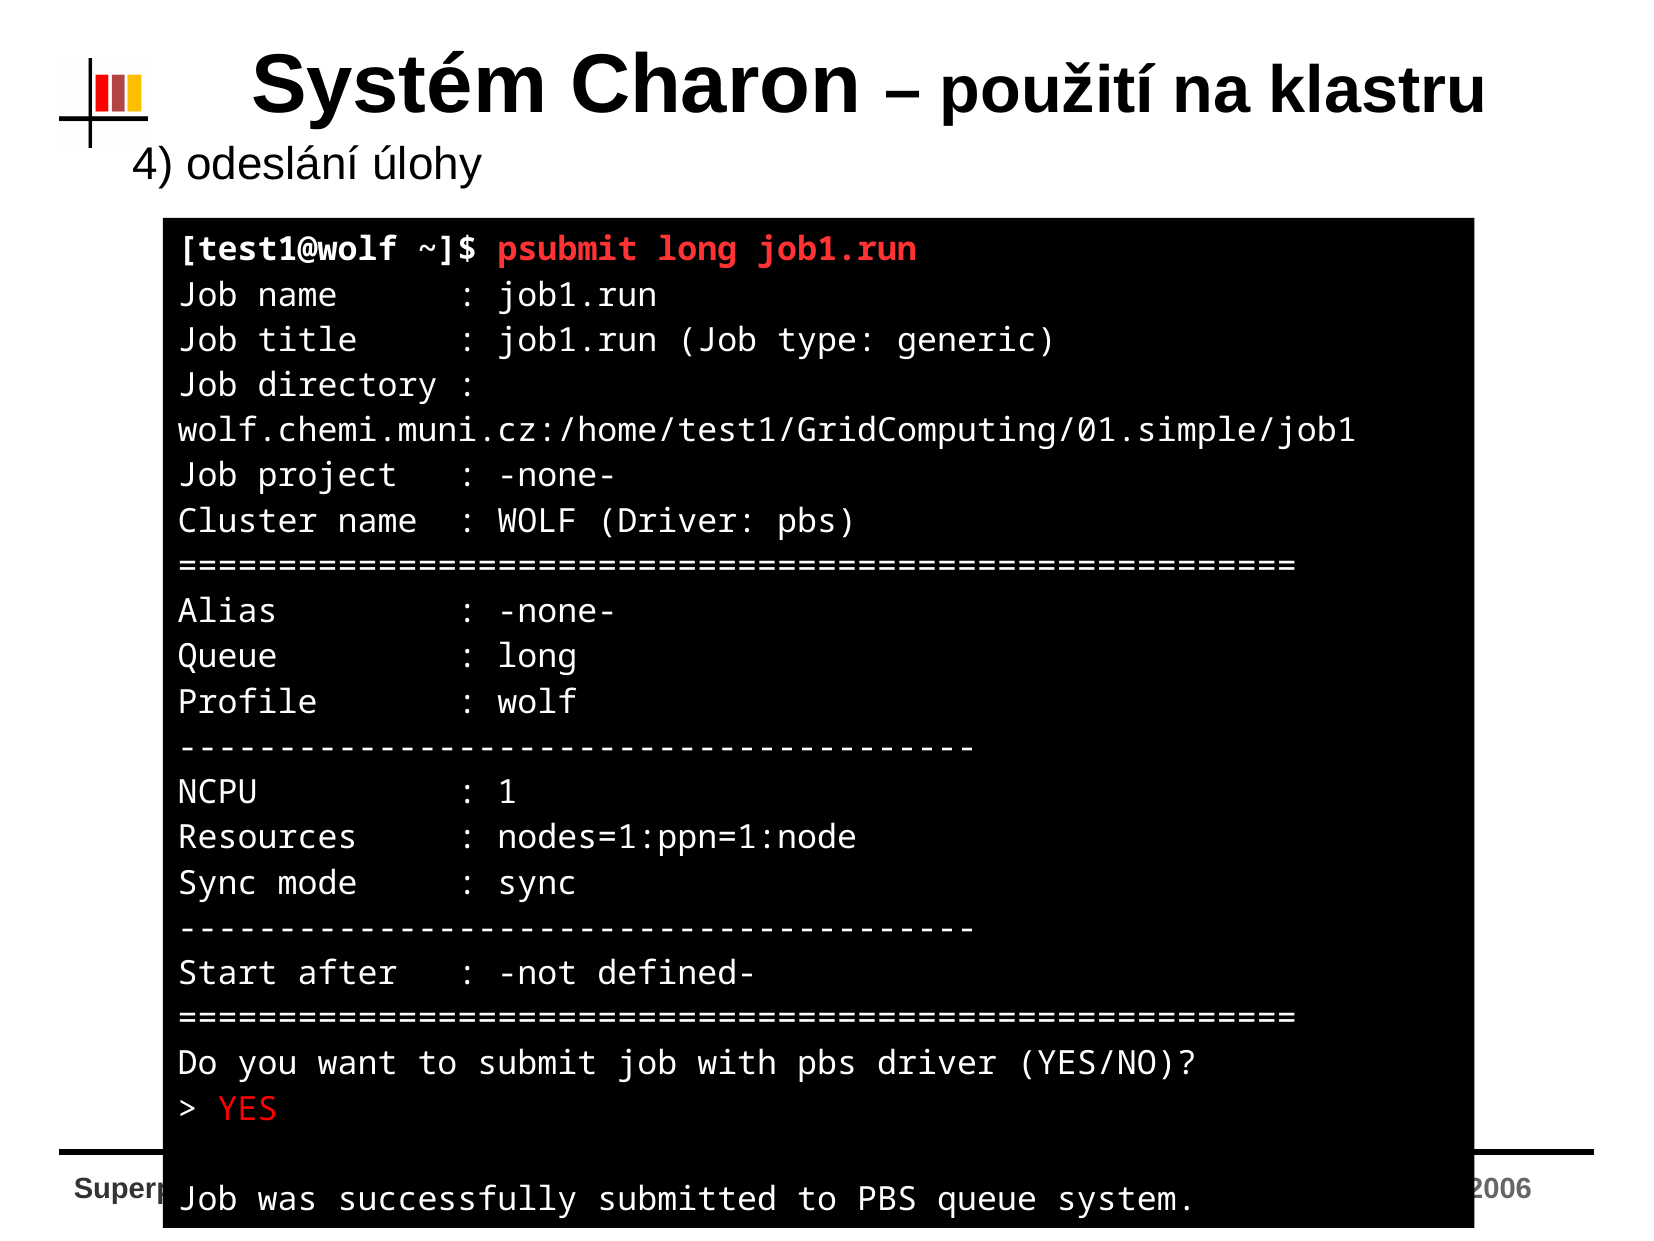

Systém Charon – použití na klastru
4) odeslání úlohy
[test1@wolf ~]$ psubmit long job1.run
Job name : job1.run
Job title : job1.run (Job type: generic)
Job directory : wolf.chemi.muni.cz:/home/test1/GridComputing/01.simple/job1
Job project : -none-
Cluster name : WOLF (Driver: pbs)
========================================================
Alias : -none-
Queue : long
Profile : wolf
----------------------------------------
NCPU : 1
Resources : nodes=1:ppn=1:node
Sync mode : sync
----------------------------------------
Start after : -not defined-
========================================================
Do you want to submit job with pbs driver (YES/NO)?
> YES
Job was successfully submitted to PBS queue system.
Superpočítání a gridové počítání, Struktura a funkce biomolekul – Letní škola, NCBR, Brno, 3-8 září, 2006